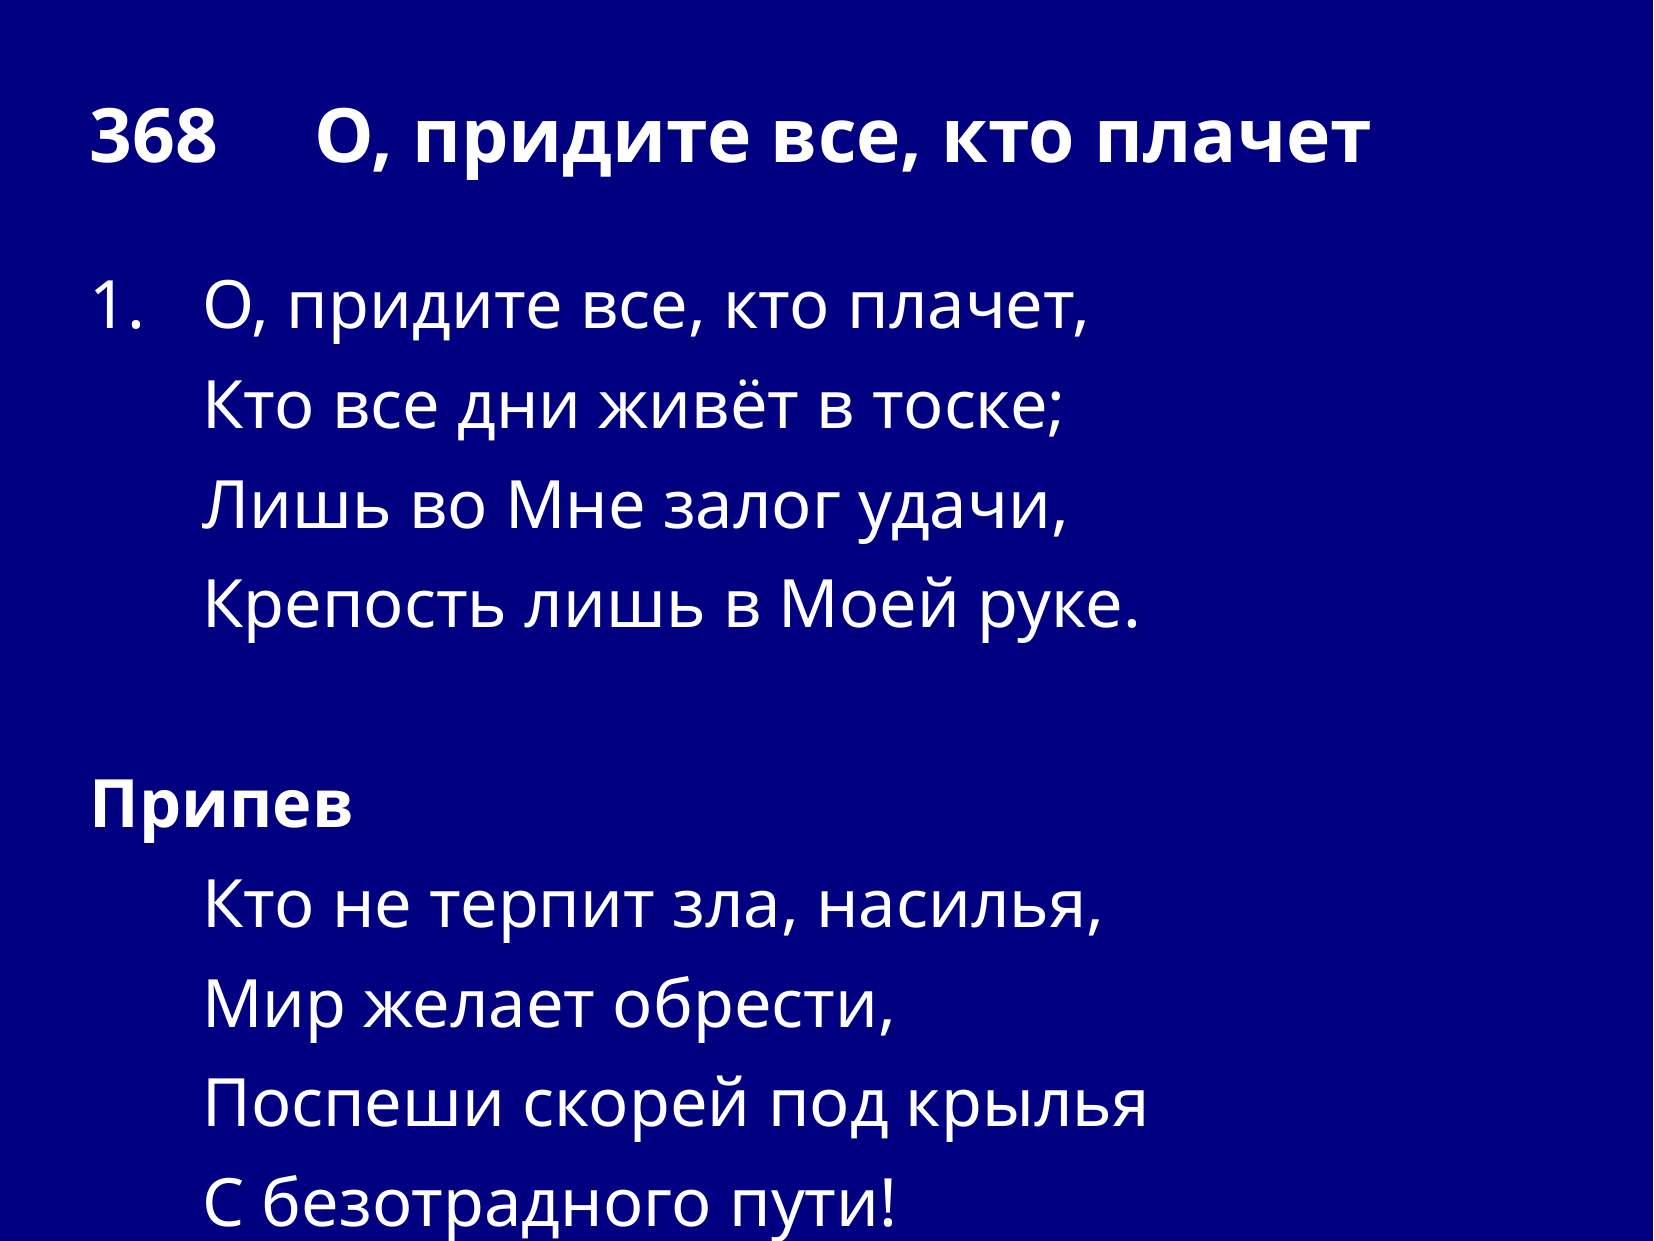

368	О, придите все, кто плачет
1.	О, придите все, кто плачет,
	Кто все дни живёт в тоске;
	Лишь во Мне залог удачи,
	Крепость лишь в Моей руке.
Припев
	Кто не терпит зла, насилья,
	Мир желает обрести,
	Поспеши скорей под крылья
	С безотрадного пути!